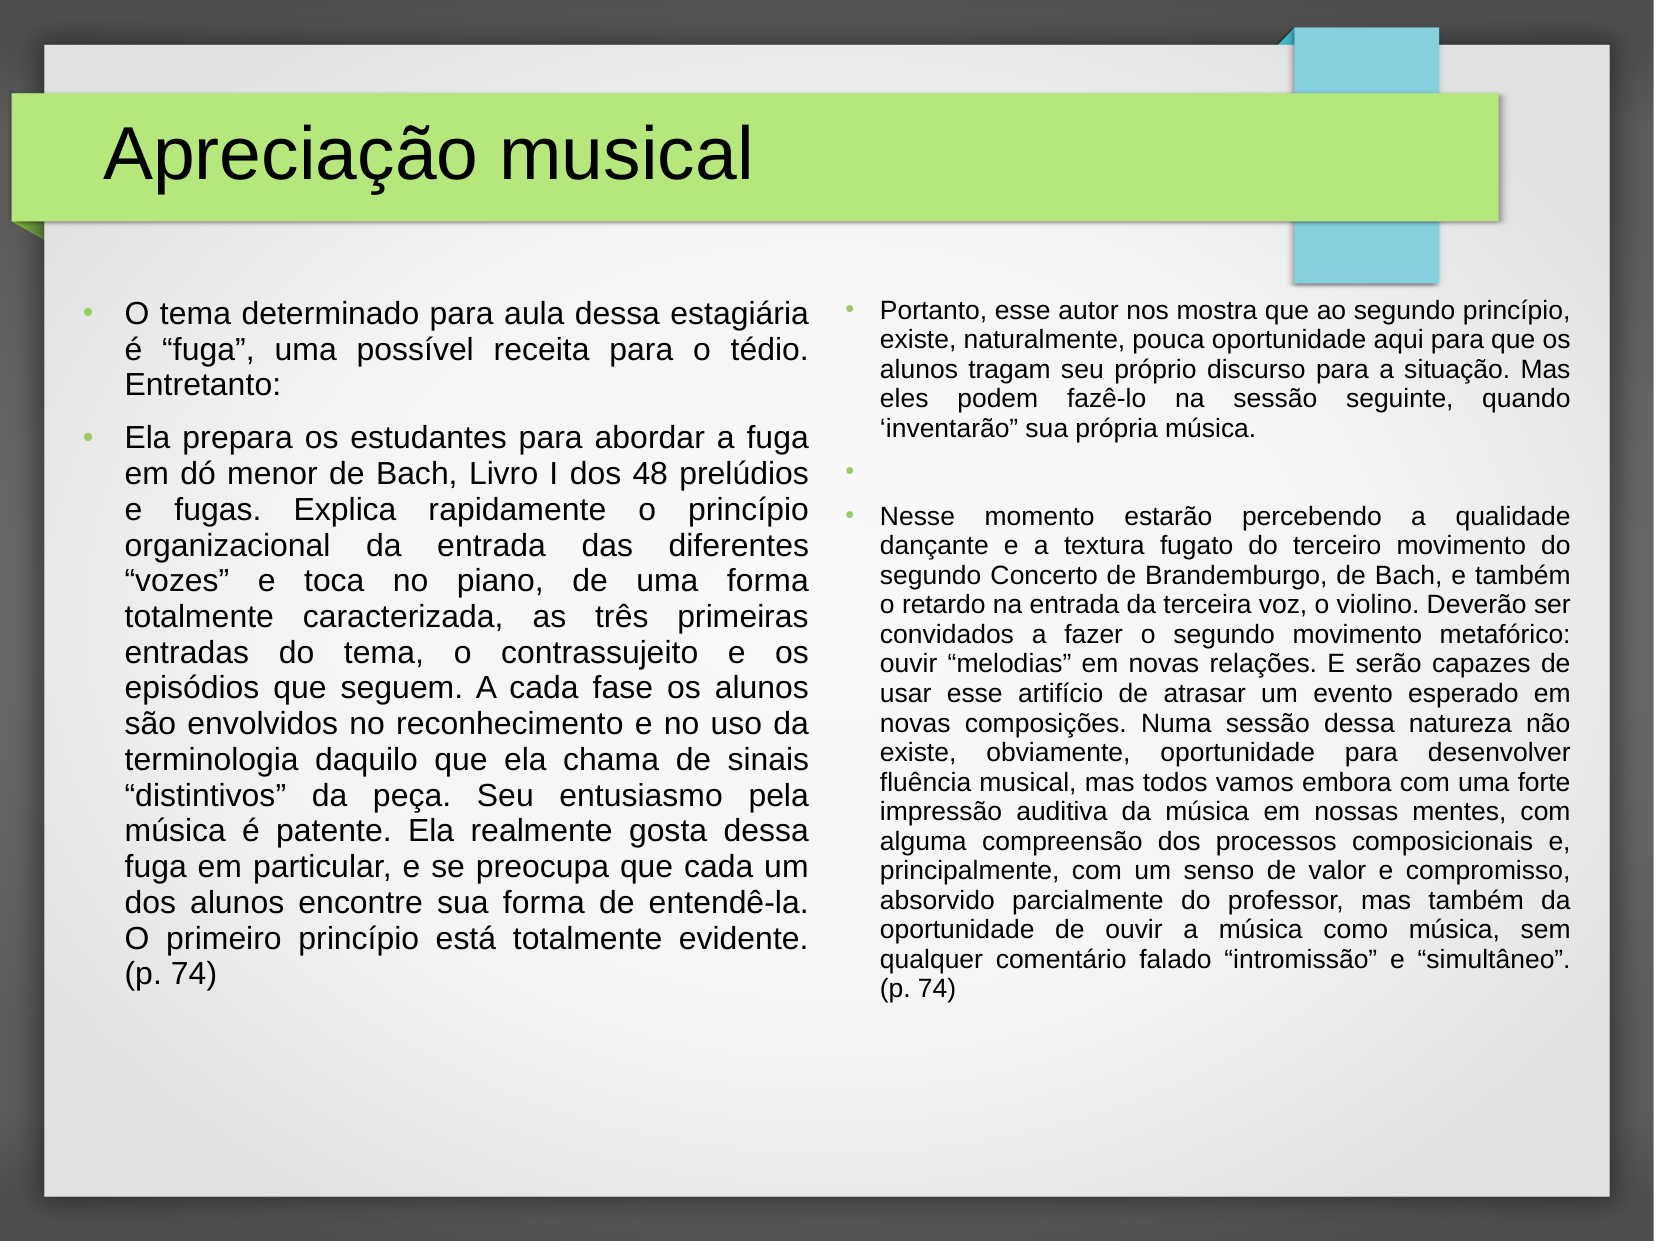

# Apreciação musical
O tema determinado para aula dessa estagiária é “fuga”, uma possível receita para o tédio. Entretanto:
Ela prepara os estudantes para abordar a fuga em dó menor de Bach, Livro I dos 48 prelúdios e fugas. Explica rapidamente o princípio organizacional da entrada das diferentes “vozes” e toca no piano, de uma forma totalmente caracterizada, as três primeiras entradas do tema, o contrassujeito e os episódios que seguem. A cada fase os alunos são envolvidos no reconhecimento e no uso da terminologia daquilo que ela chama de sinais “distintivos” da peça. Seu entusiasmo pela música é patente. Ela realmente gosta dessa fuga em particular, e se preocupa que cada um dos alunos encontre sua forma de entendê-la. O primeiro princípio está totalmente evidente. (p. 74)
Portanto, esse autor nos mostra que ao segundo princípio, existe, naturalmente, pouca oportunidade aqui para que os alunos tragam seu próprio discurso para a situação. Mas eles podem fazê-lo na sessão seguinte, quando ‘inventarão” sua própria música.
Nesse momento estarão percebendo a qualidade dançante e a textura fugato do terceiro movimento do segundo Concerto de Brandemburgo, de Bach, e também o retardo na entrada da terceira voz, o violino. Deverão ser convidados a fazer o segundo movimento metafórico: ouvir “melodias” em novas relações. E serão capazes de usar esse artifício de atrasar um evento esperado em novas composições. Numa sessão dessa natureza não existe, obviamente, oportunidade para desenvolver fluência musical, mas todos vamos embora com uma forte impressão auditiva da música em nossas mentes, com alguma compreensão dos processos composicionais e, principalmente, com um senso de valor e compromisso, absorvido parcialmente do professor, mas também da oportunidade de ouvir a música como música, sem qualquer comentário falado “intromissão” e “simultâneo”. (p. 74)